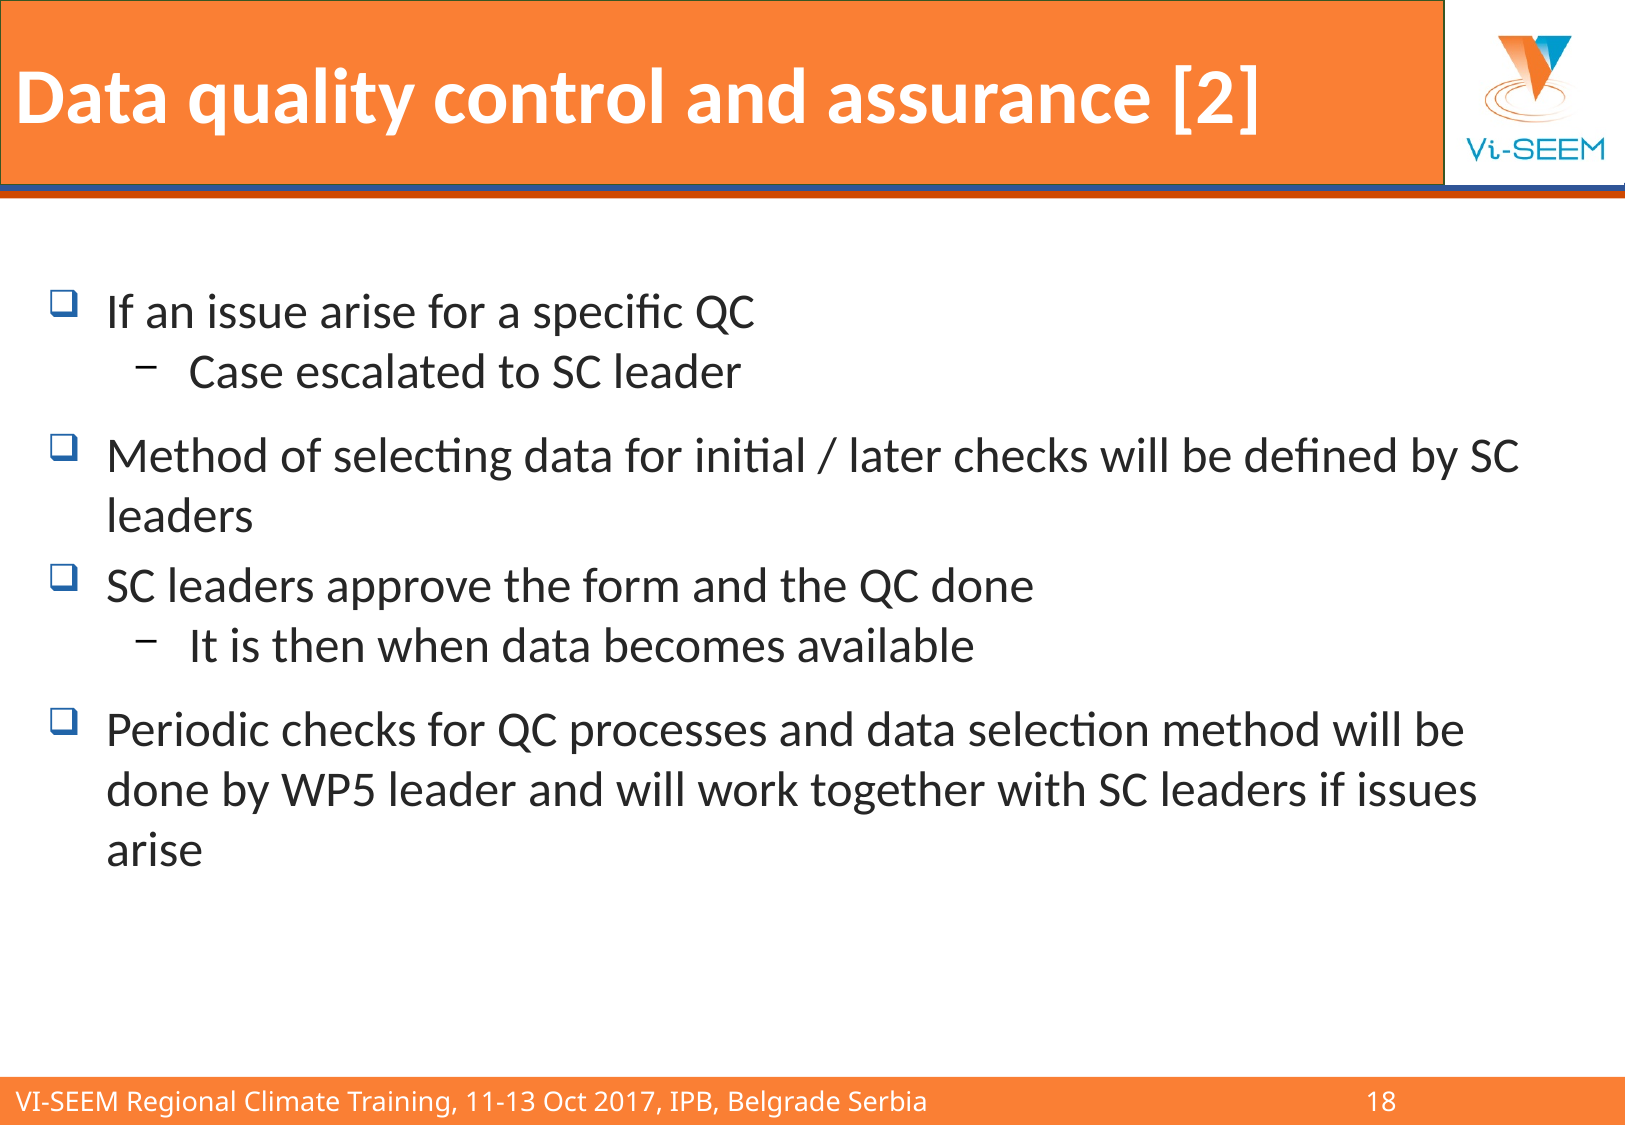

# Data quality control and assurance [2]
If an issue arise for a specific QC
Case escalated to SC leader
Method of selecting data for initial / later checks will be defined by SC leaders
SC leaders approve the form and the QC done
It is then when data becomes available
Periodic checks for QC processes and data selection method will be done by WP5 leader and will work together with SC leaders if issues arise
VI-SEEM Regional Climate Training, 11-13 Oct 2017, IPB, Belgrade Serbia